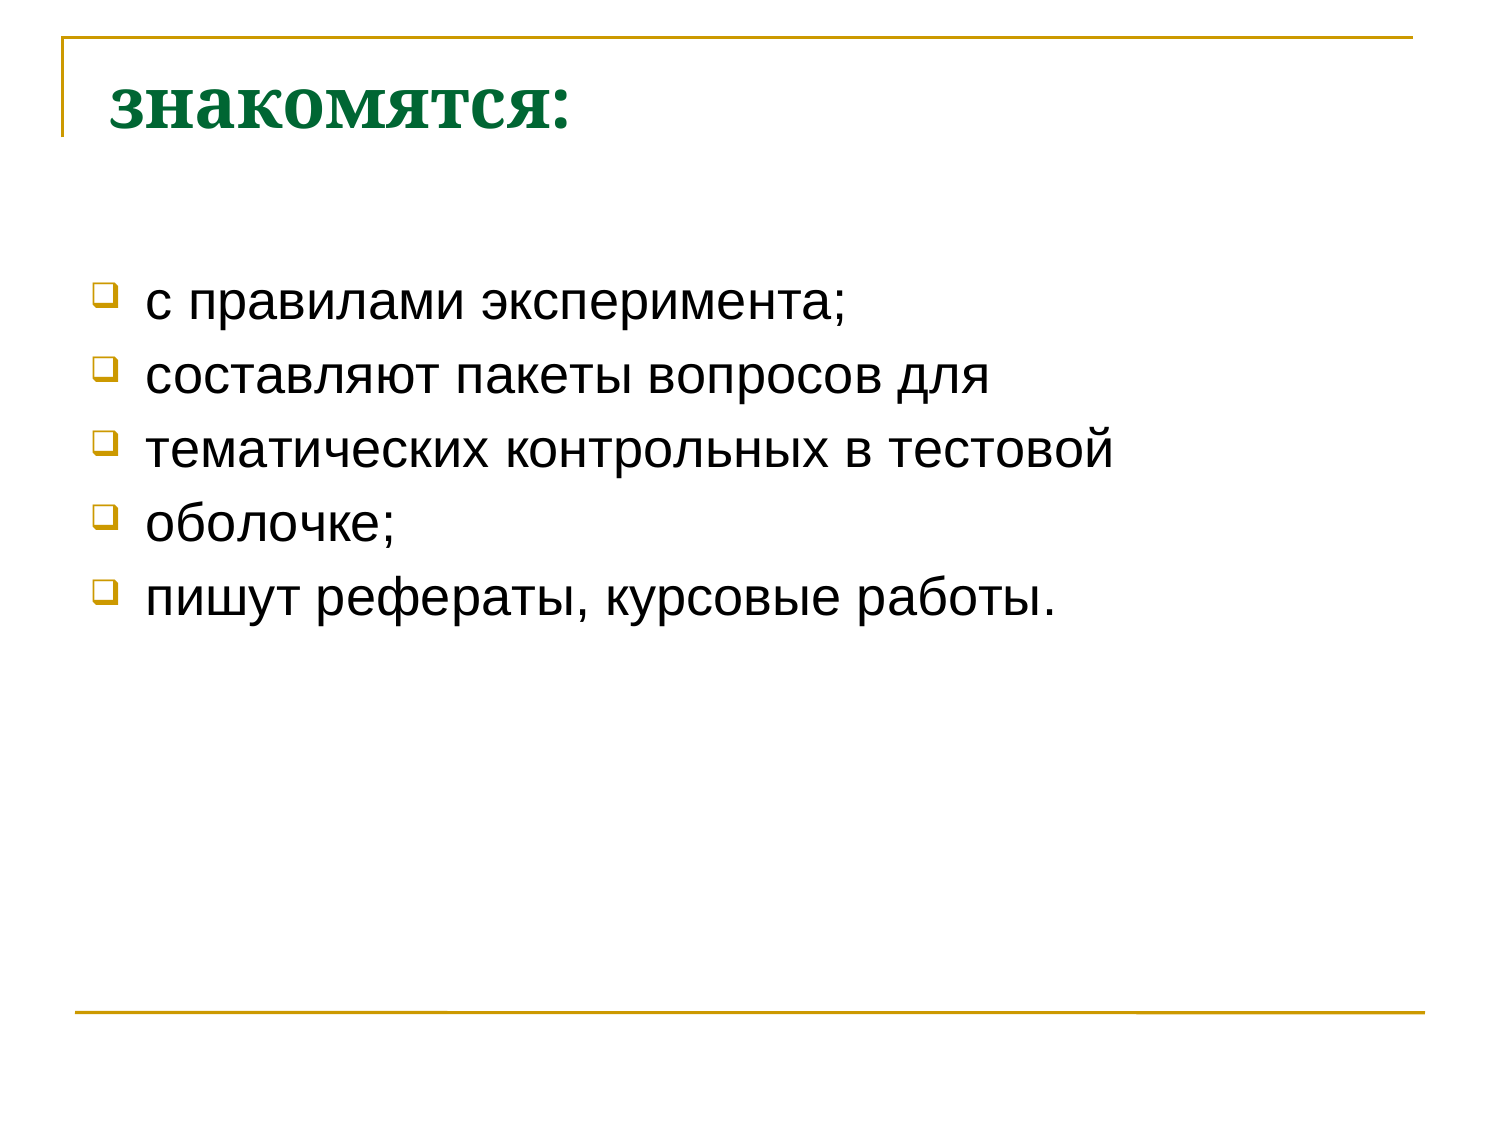

# знакомятся:
с правилами эксперимента;
составляют пакеты вопросов для
тематических контрольных в тестовой
оболочке;
пишут рефераты, курсовые работы.